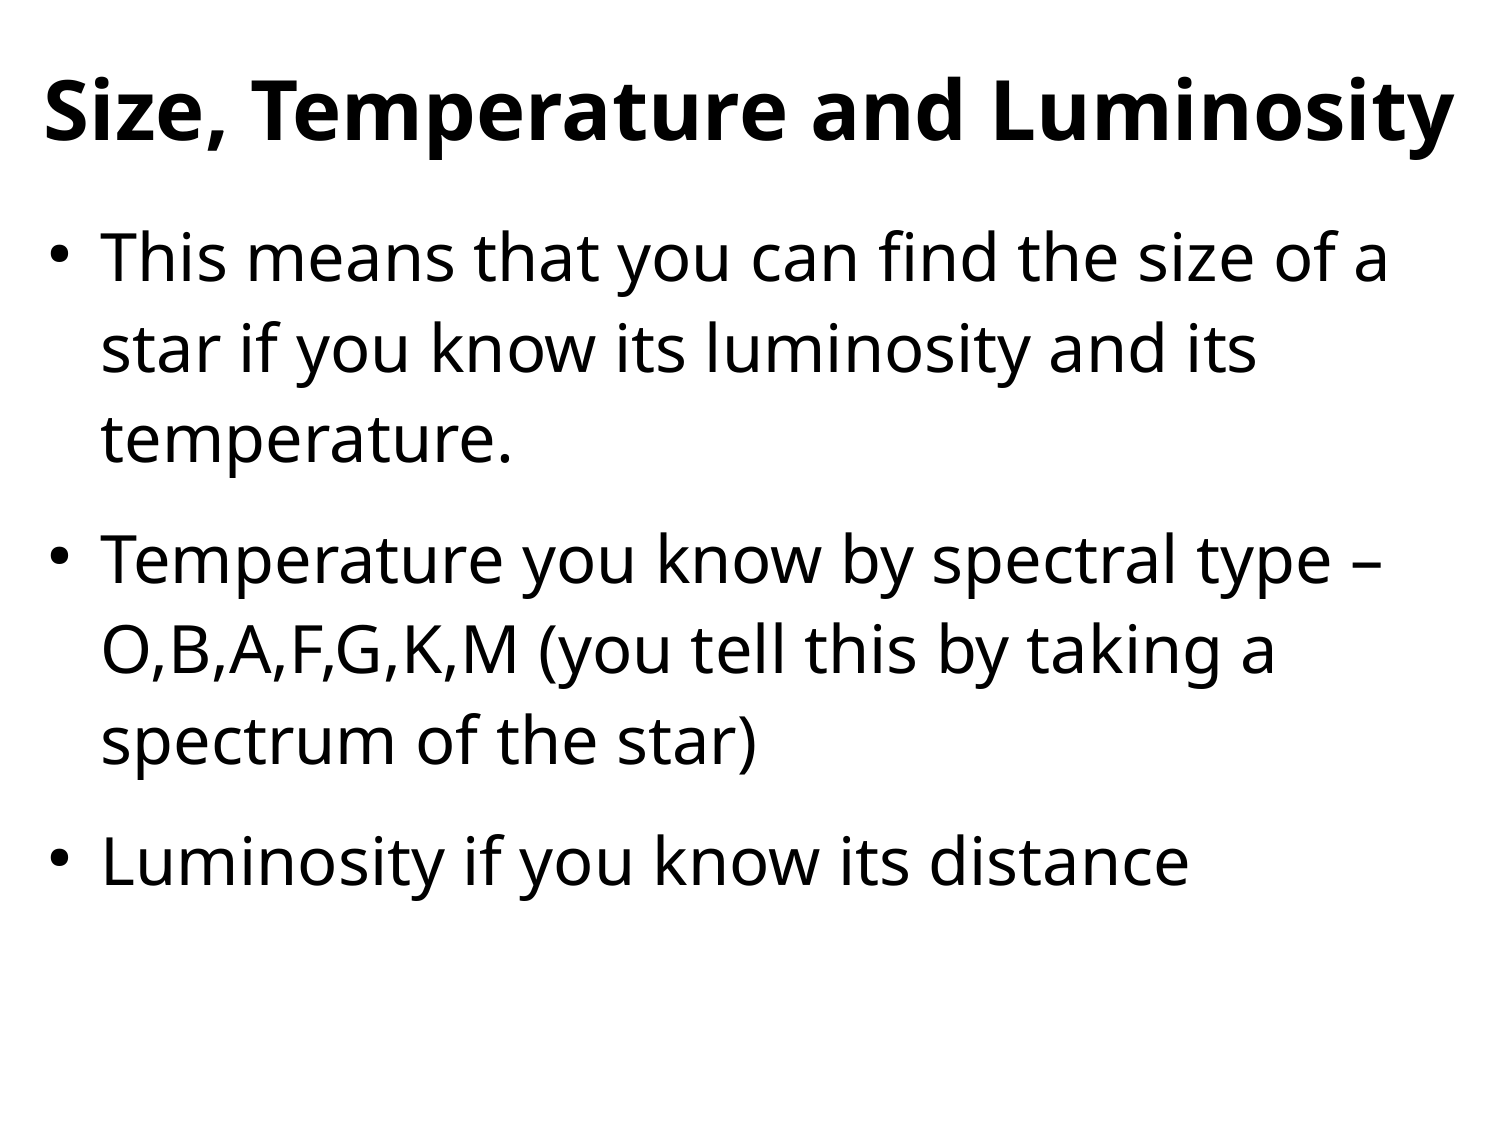

# Size, Temperature and Luminosity
This means that you can find the size of a star if you know its luminosity and its temperature.
Temperature you know by spectral type – O,B,A,F,G,K,M (you tell this by taking a spectrum of the star)
Luminosity if you know its distance